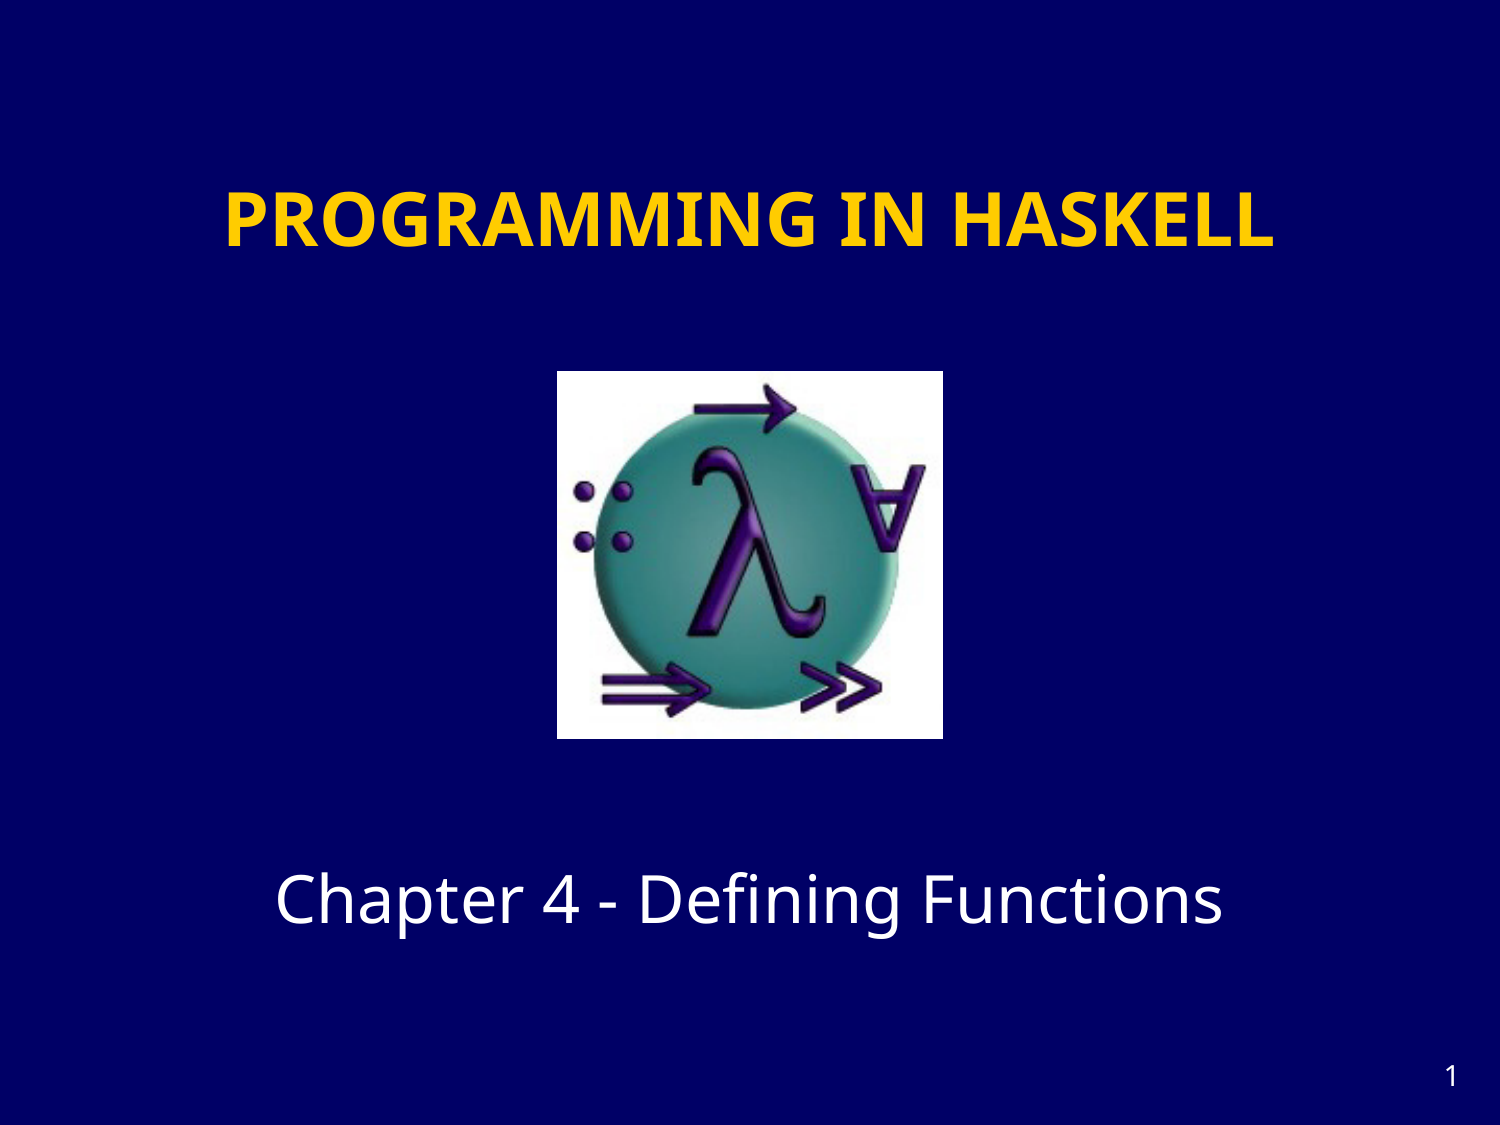

PROGRAMMING IN HASKELL
Chapter 4 - Defining Functions